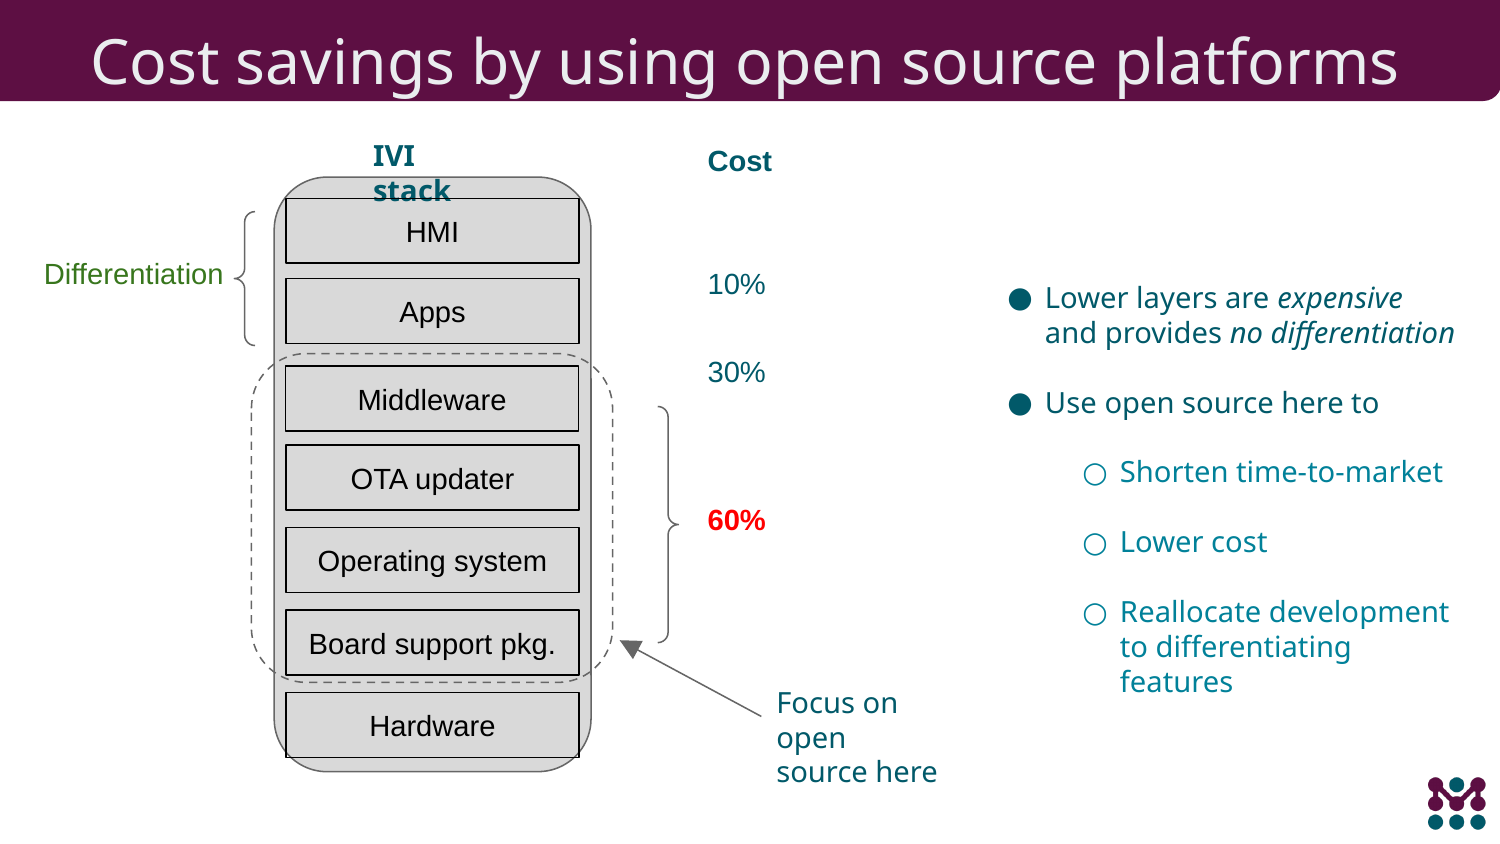

# Cost savings by using open source platforms
IVI stack
Cost
HMI
Differentiation
10%
Lower layers are expensive and provides no differentiation
Use open source here to
Shorten time-to-market
Lower cost
Reallocate development to differentiating features
Apps
30%
Middleware
OTA updater
60%
Operating system
Board support pkg.
Focus on open source here
Hardware